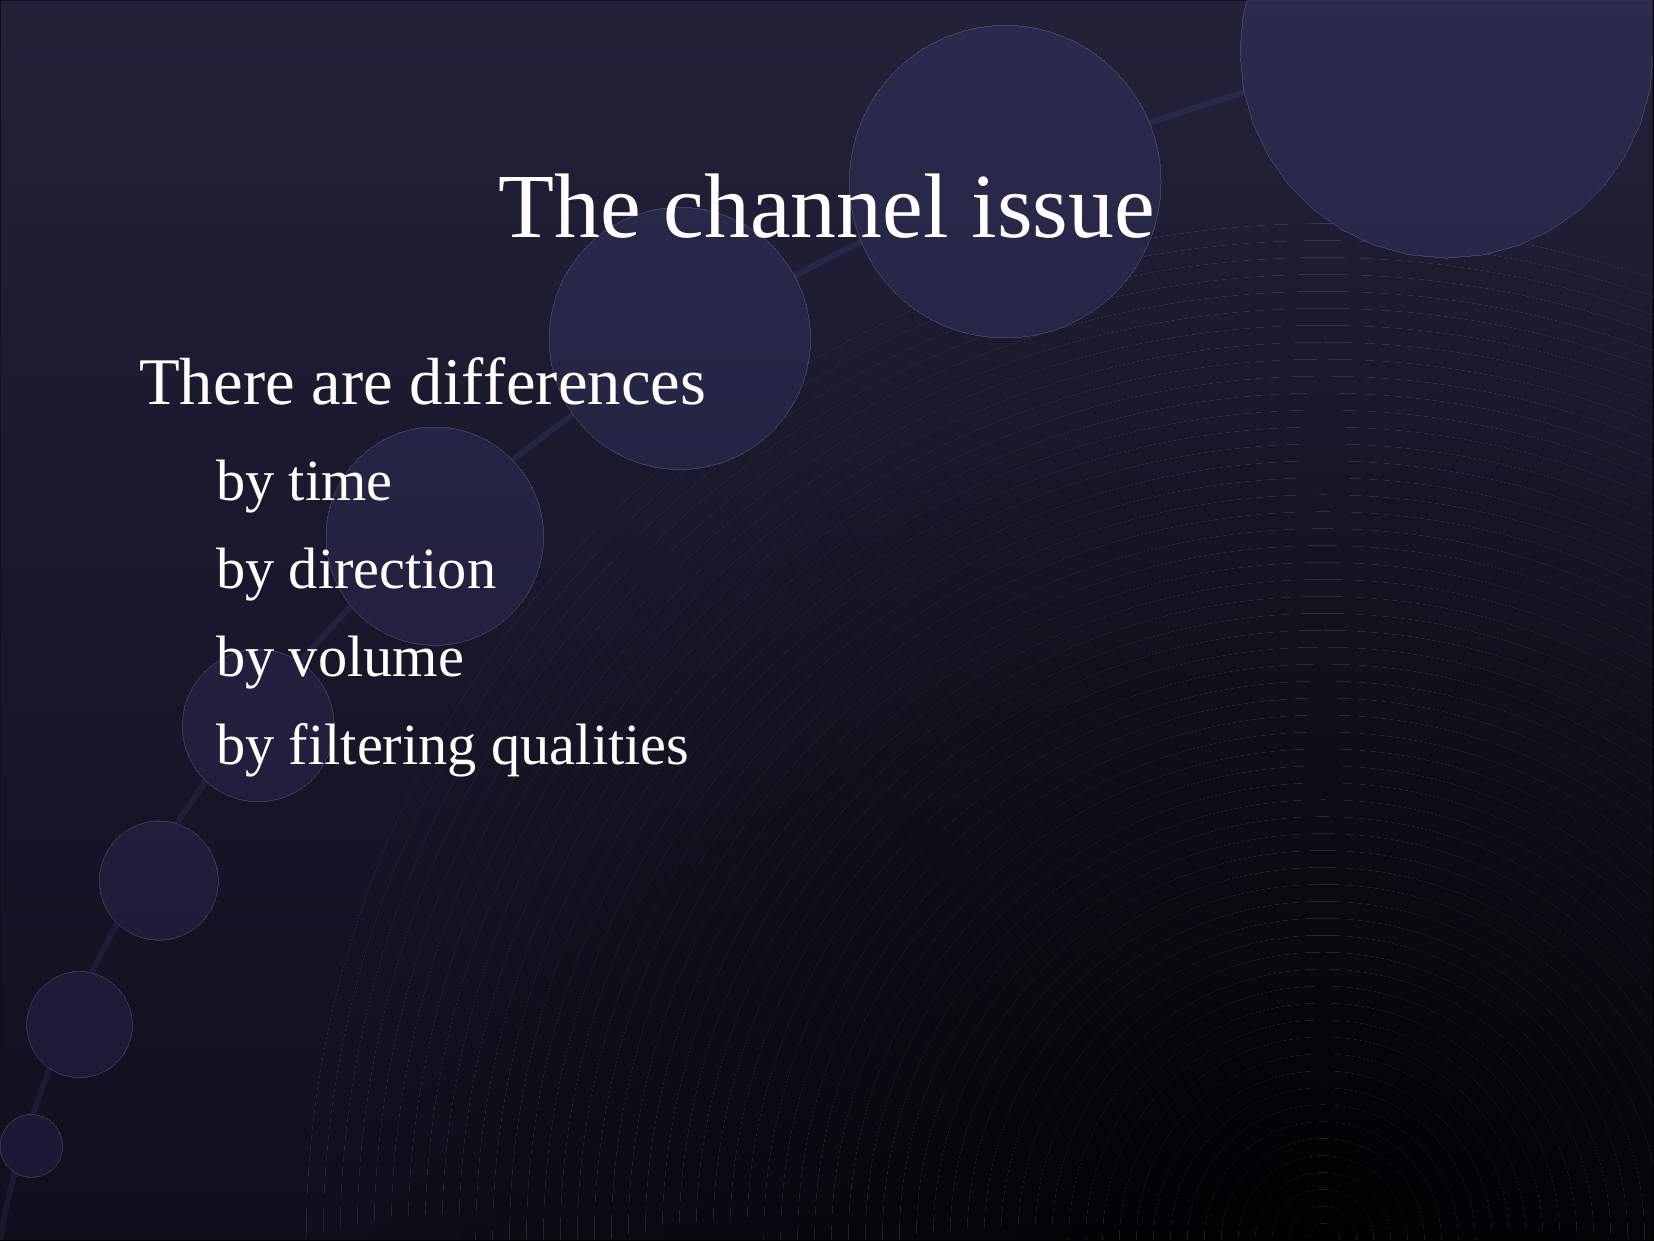

# The channel issue
There are differences
by time
by direction
by volume
by filtering qualities